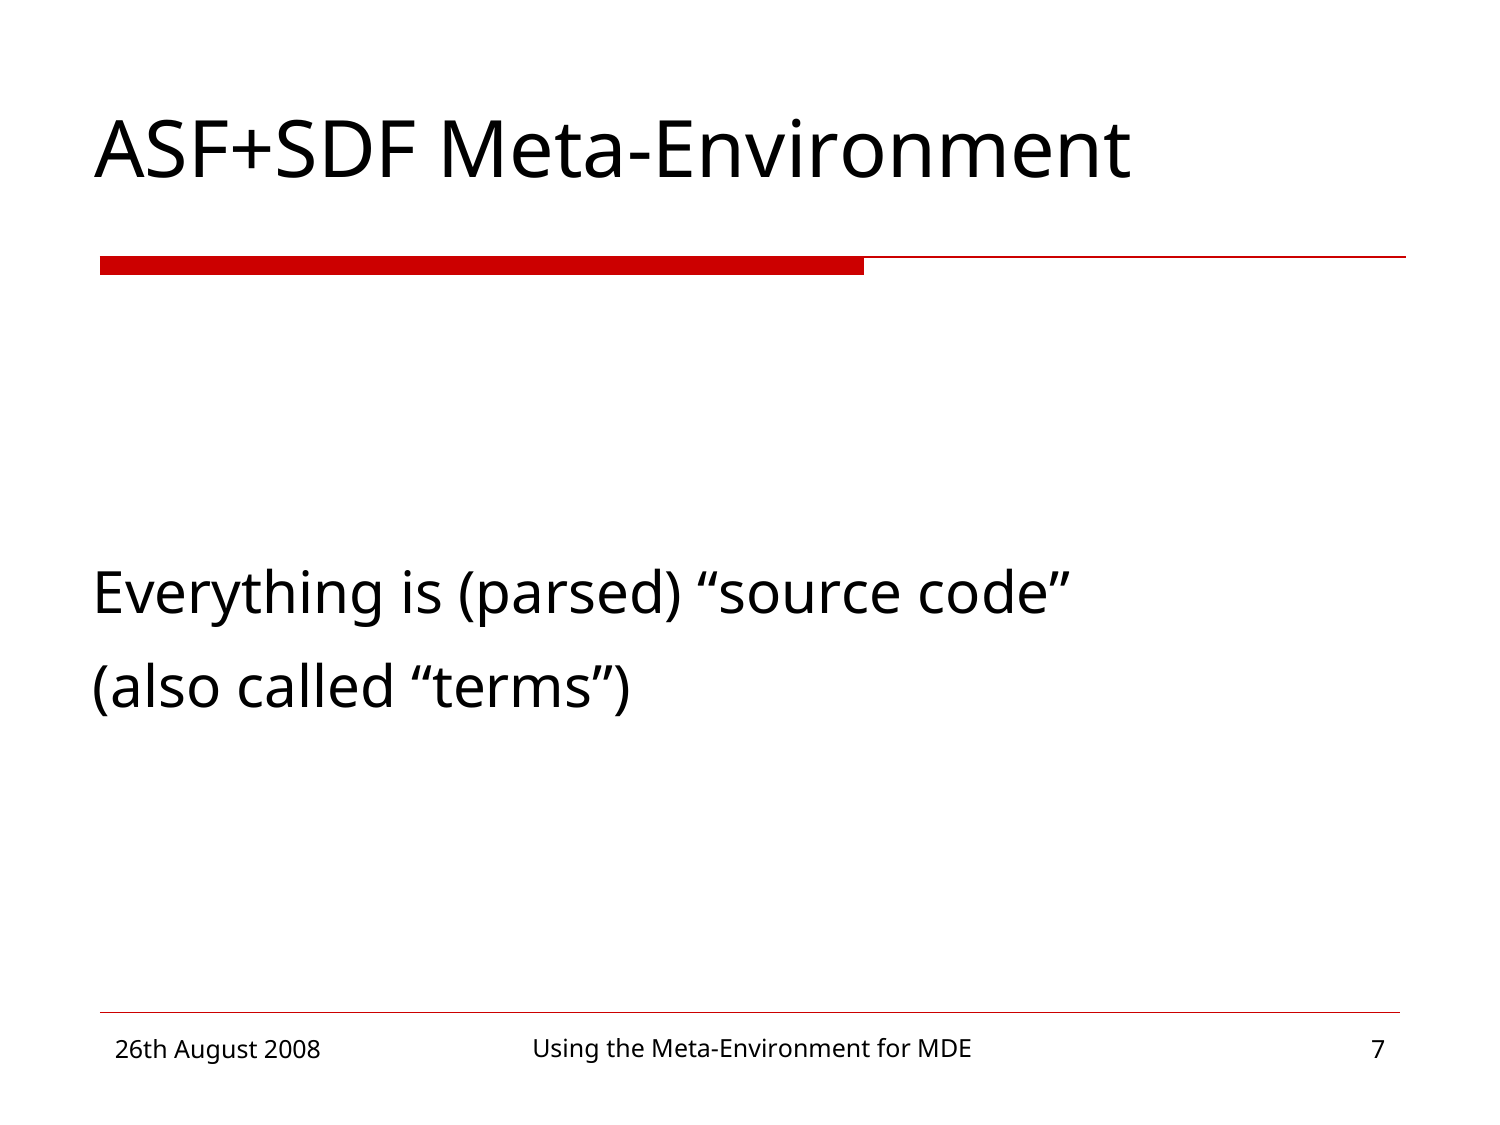

# ASF+SDF Meta-Environment
Everything is (parsed) “source code”
(also called “terms”)
Using the Meta-Environment for MDE
26th August 2008
7